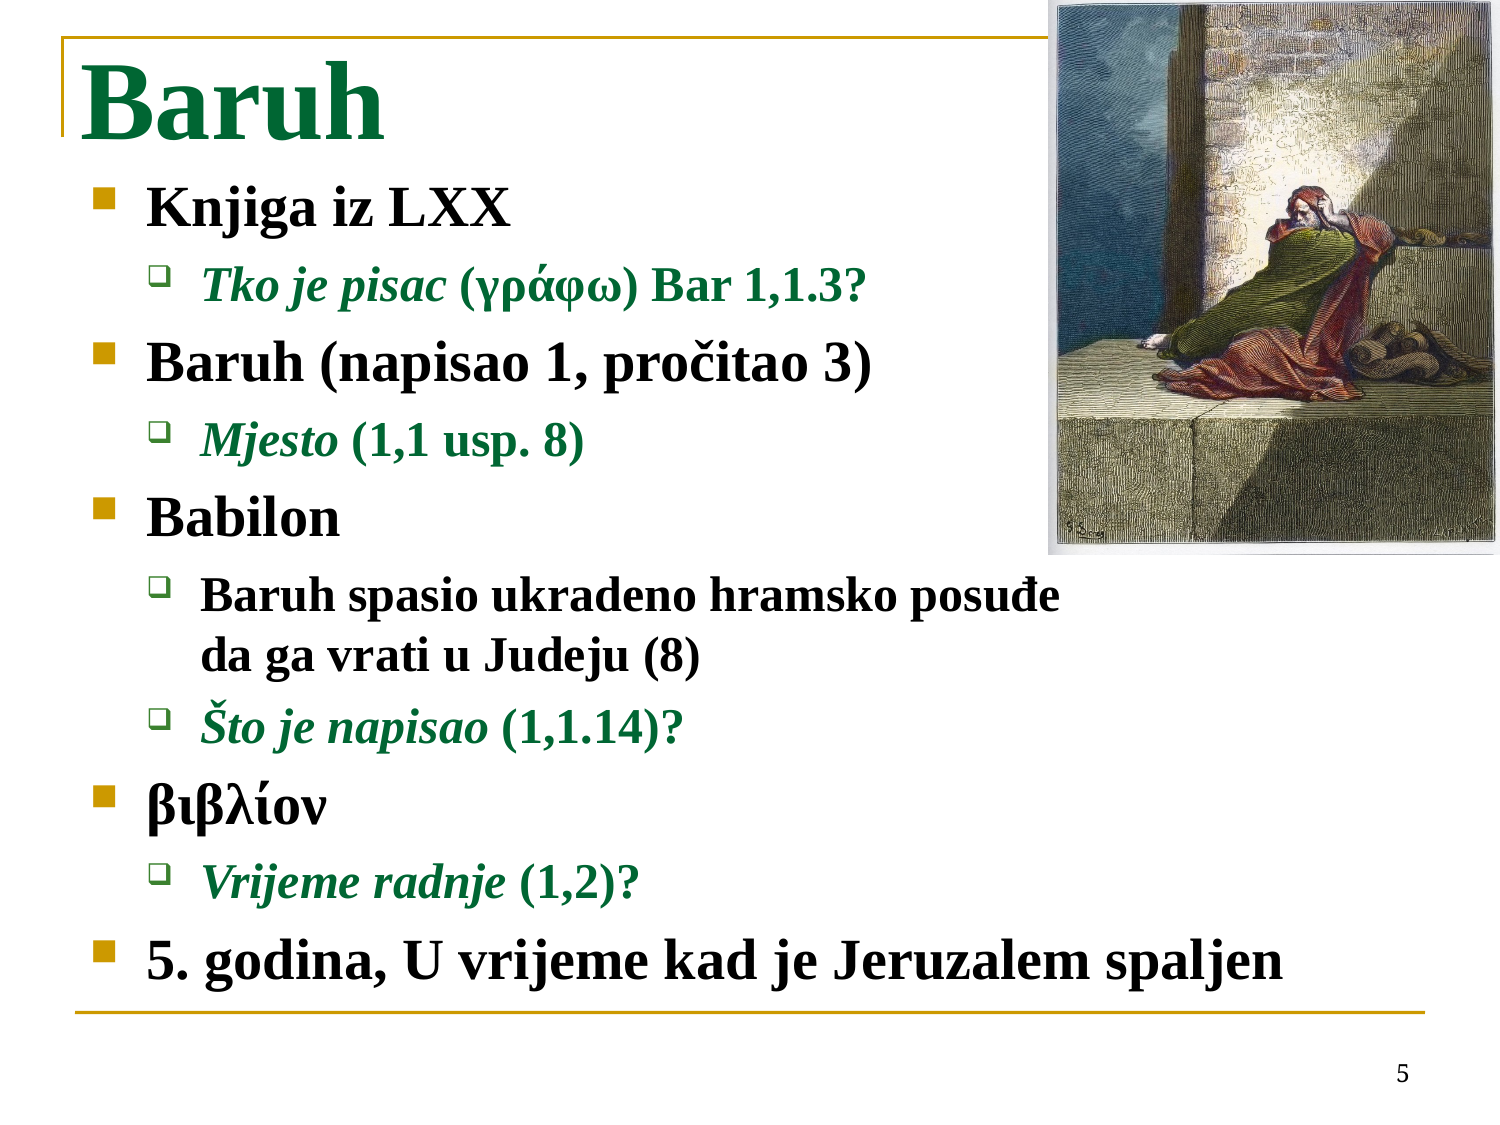

# Baruh
Knjiga iz LXX
Tko je pisac (γράφω) Bar 1,1.3?
Baruh (napisao 1, pročitao 3)
Mjesto (1,1 usp. 8)
Babilon
Baruh spasio ukradeno hramsko posuđe
da ga vrati u Judeju (8)
Što je napisao (1,1.14)?
βιβλίον
Vrijeme radnje (1,2)?
5. godina, U vrijeme kad je Jeruzalem spaljen